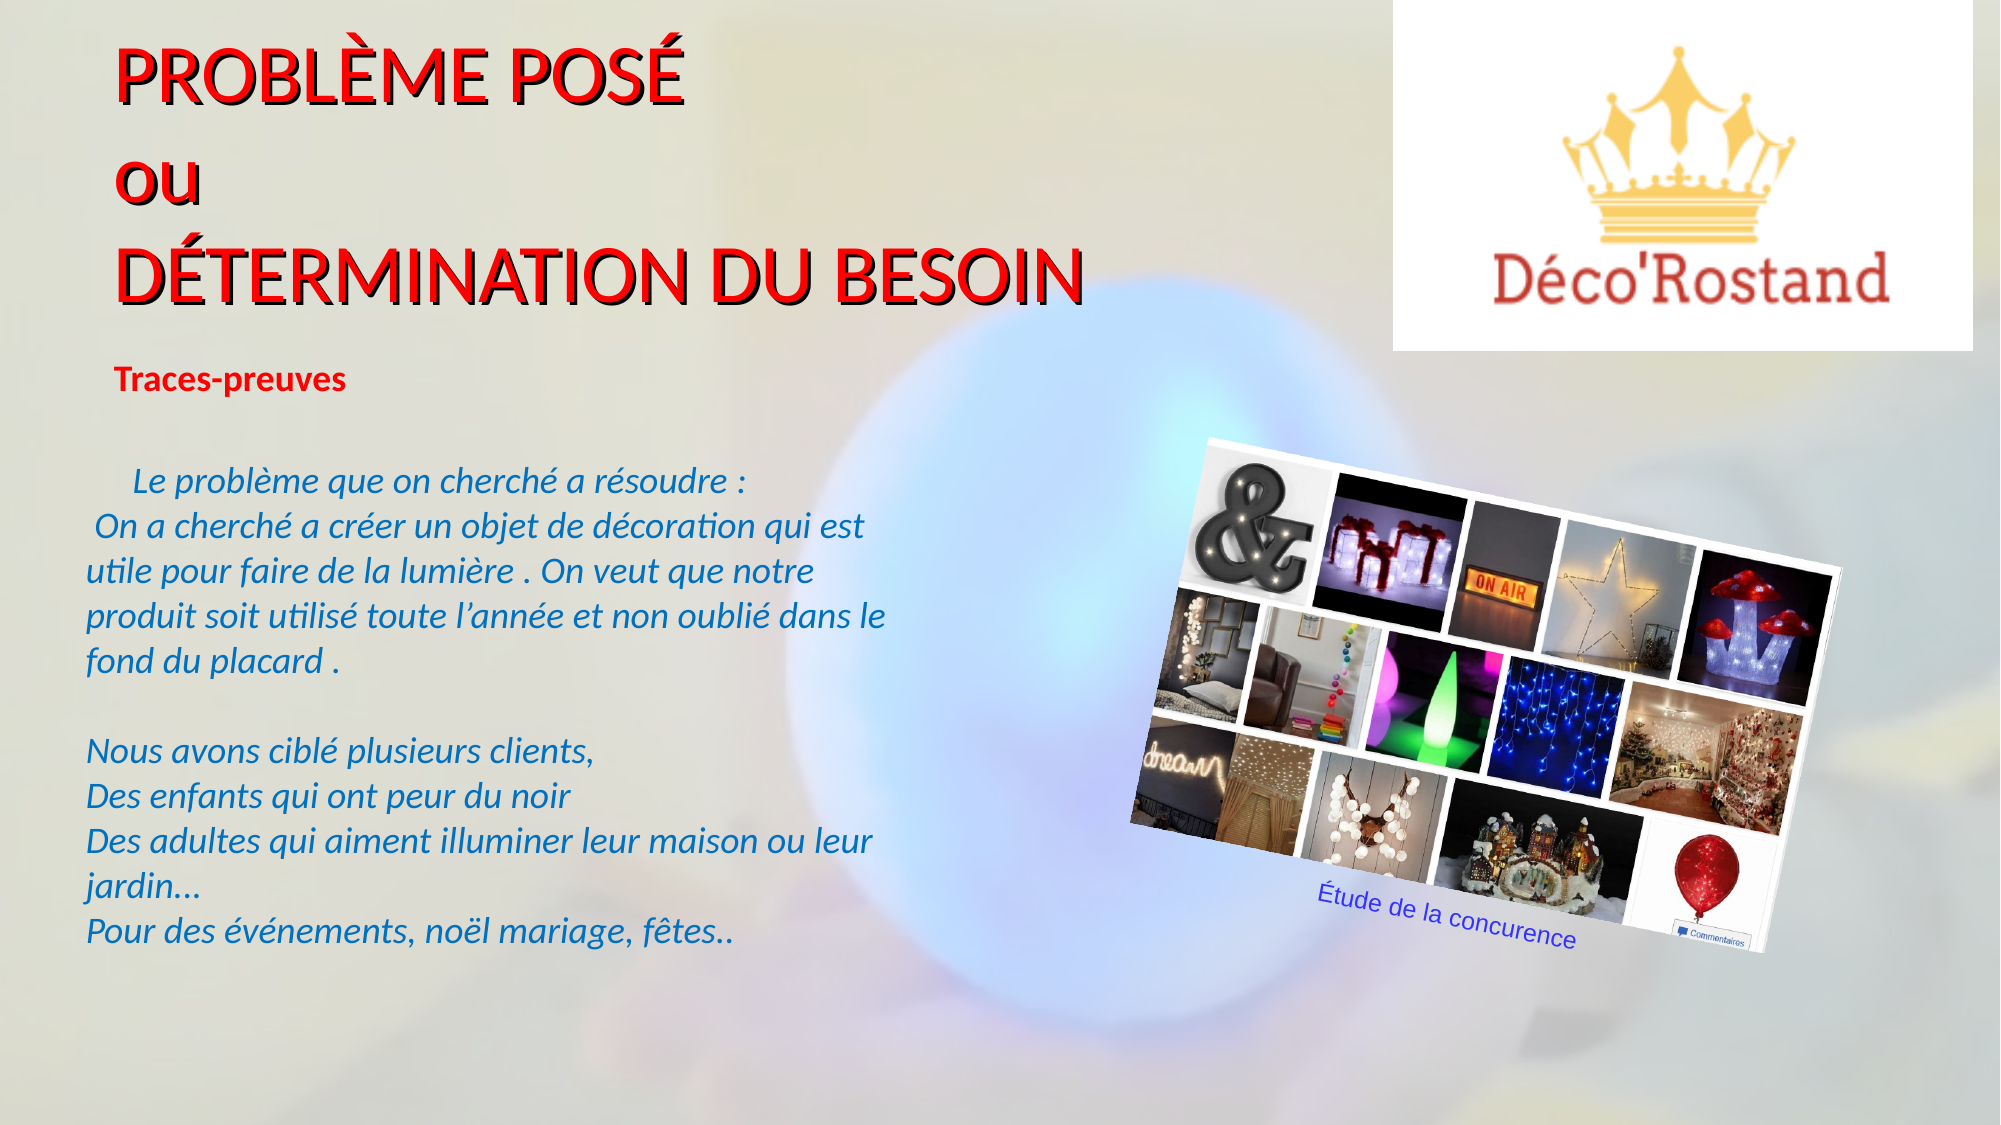

PROBLÈME POSÉ
ou
DÉTERMINATION DU BESOIN
Traces-preuves
Le problème que on cherché a résoudre :
 On a cherché a créer un objet de décoration qui est utile pour faire de la lumière . On veut que notre produit soit utilisé toute l’année et non oublié dans le fond du placard .
Nous avons ciblé plusieurs clients,
Des enfants qui ont peur du noir
Des adultes qui aiment illuminer leur maison ou leur jardin...
Pour des événements, noël mariage, fêtes..
Étude de la concurence